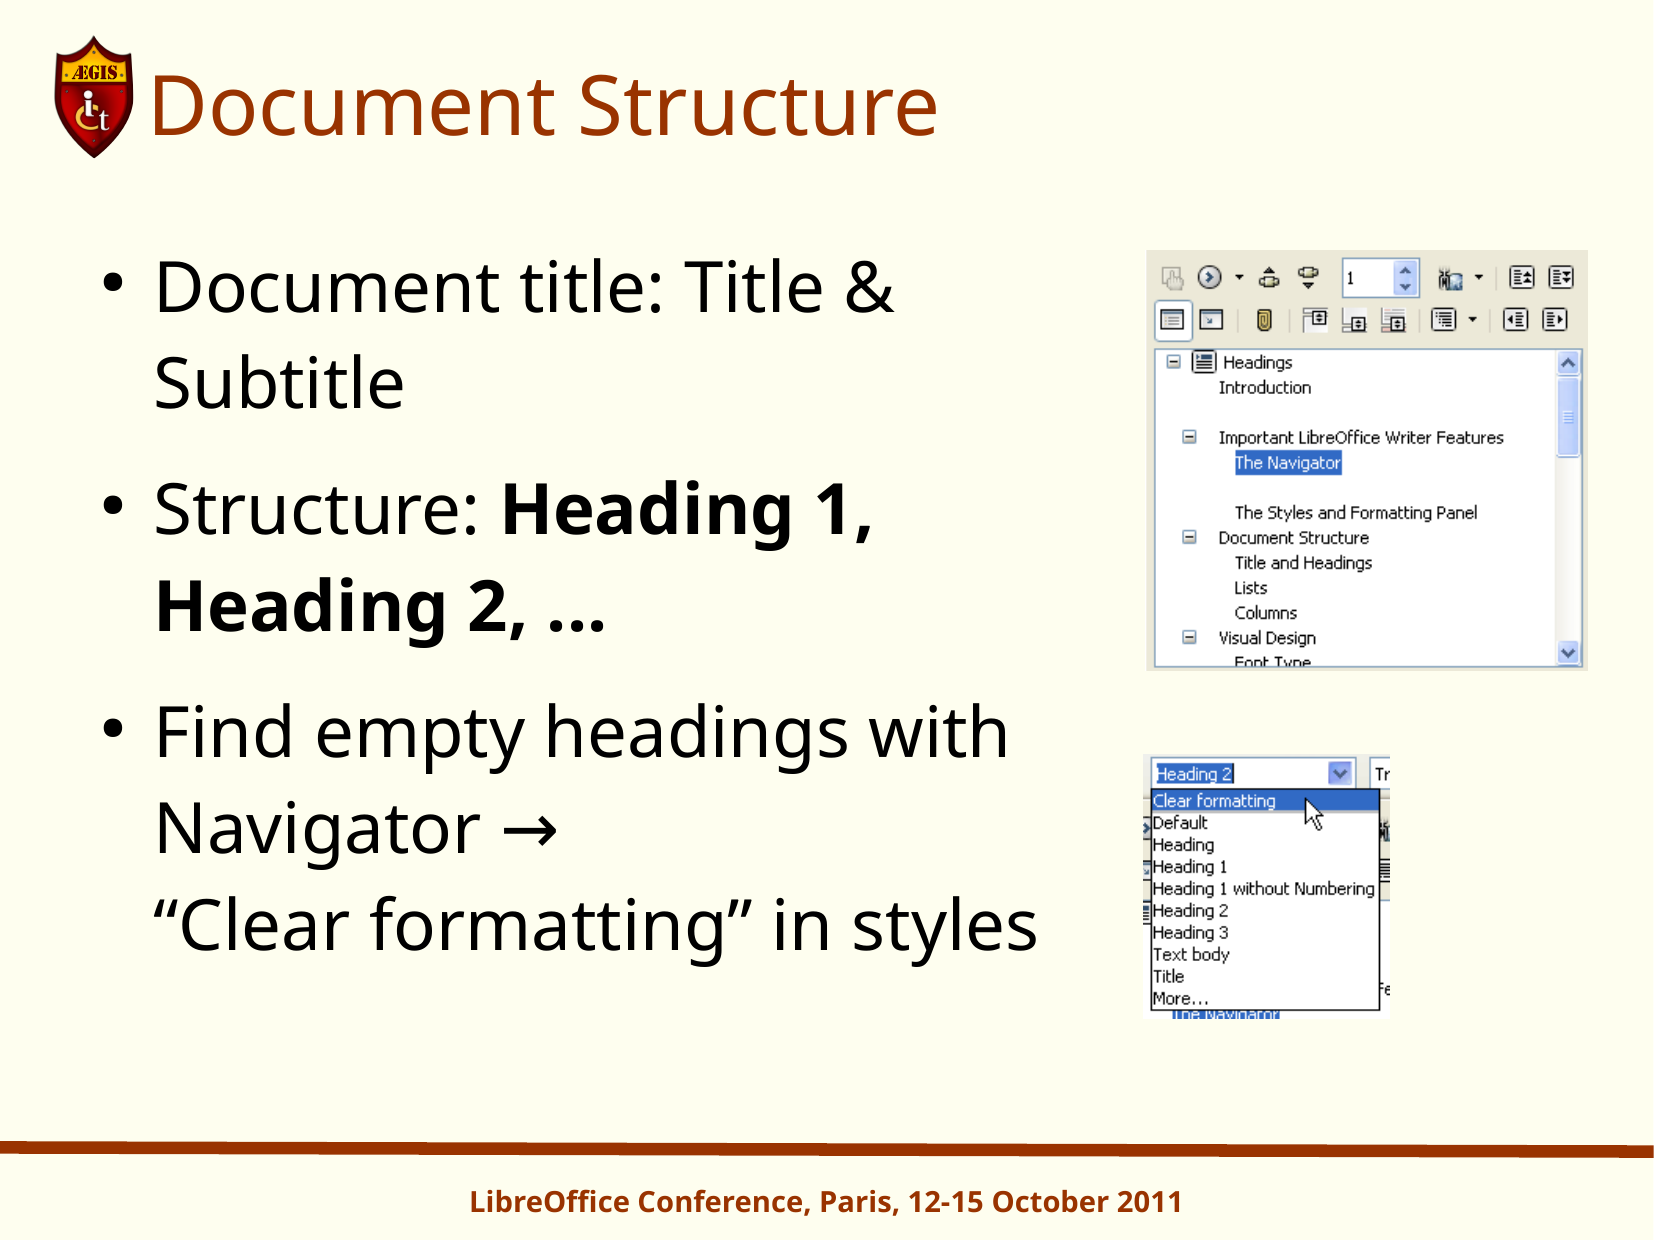

# Document Structure
Document title: Title & Subtitle
Structure: Heading 1, Heading 2, ...
Find empty headings with Navigator →
“Clear formatting” in styles